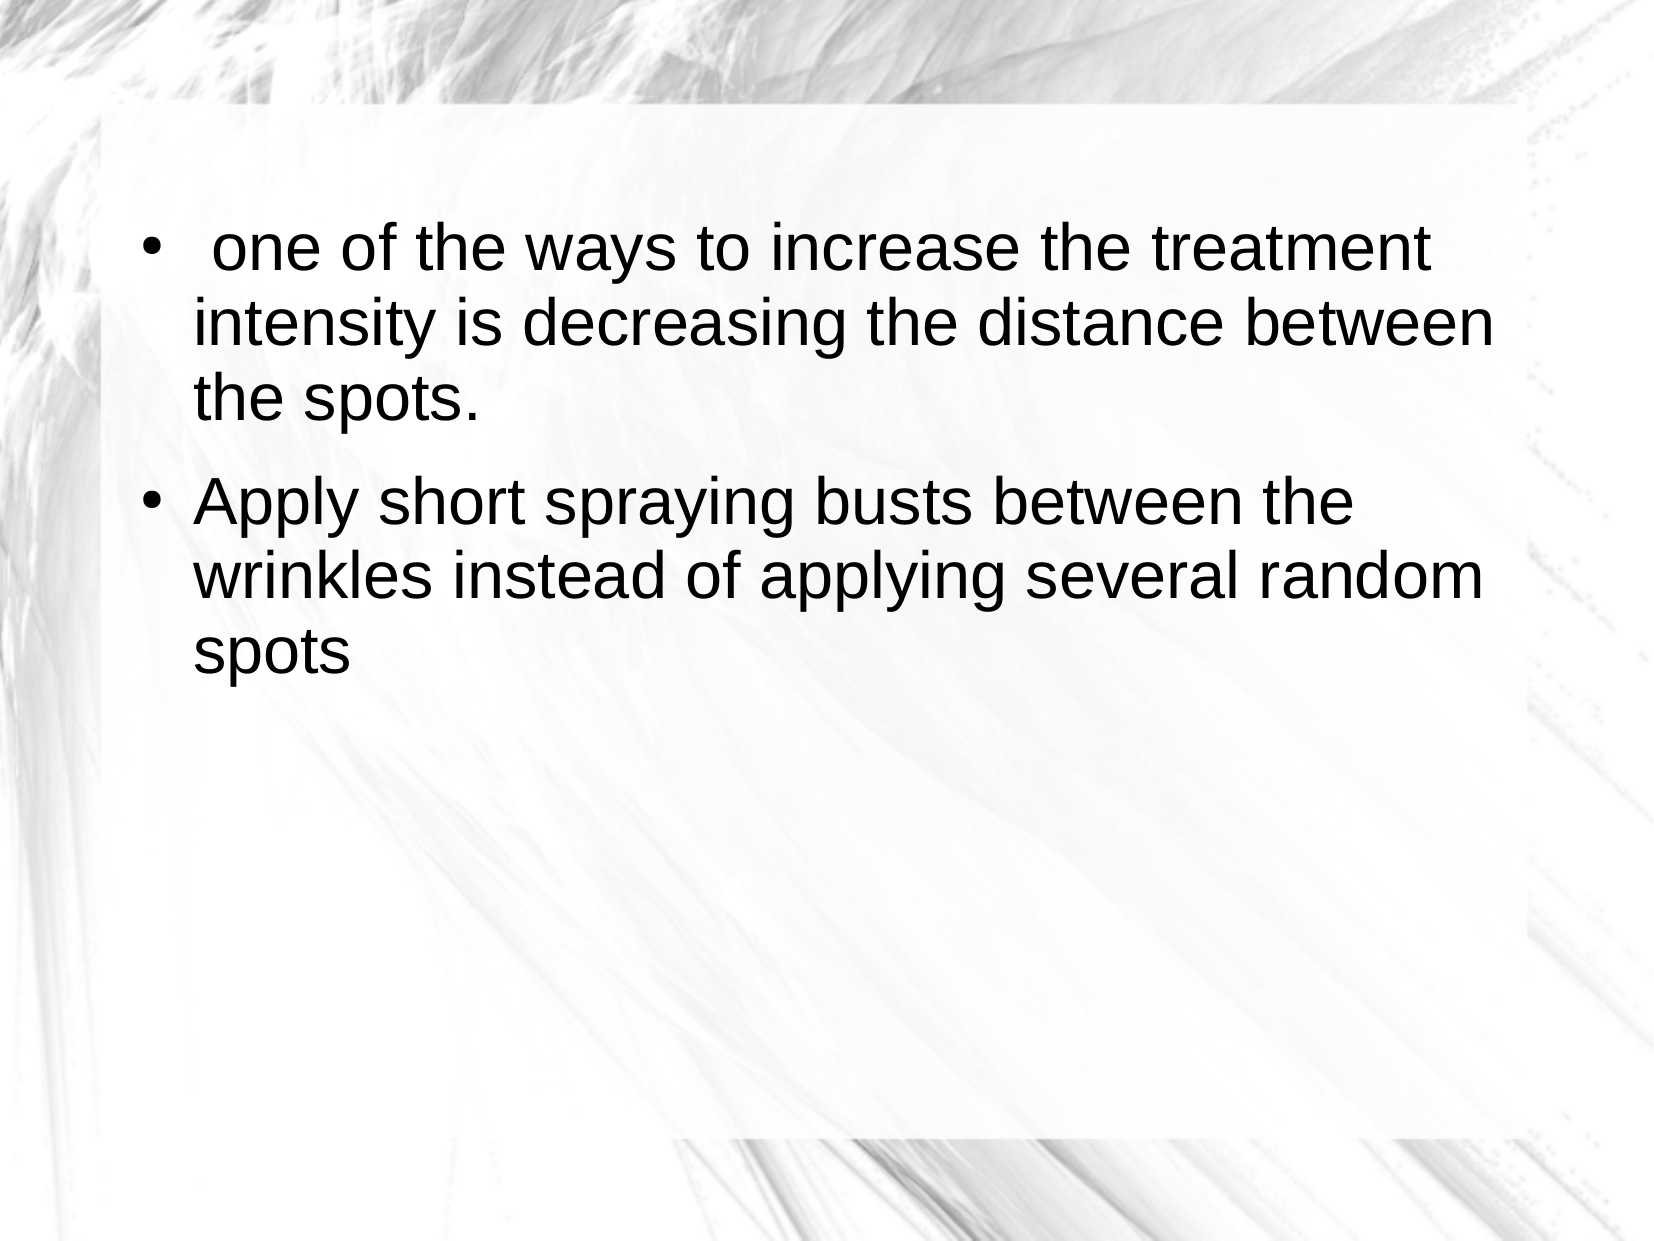

# one of the ways to increase the treatment intensity is decreasing the distance between the spots.
Apply short spraying busts between the wrinkles instead of applying several random spots